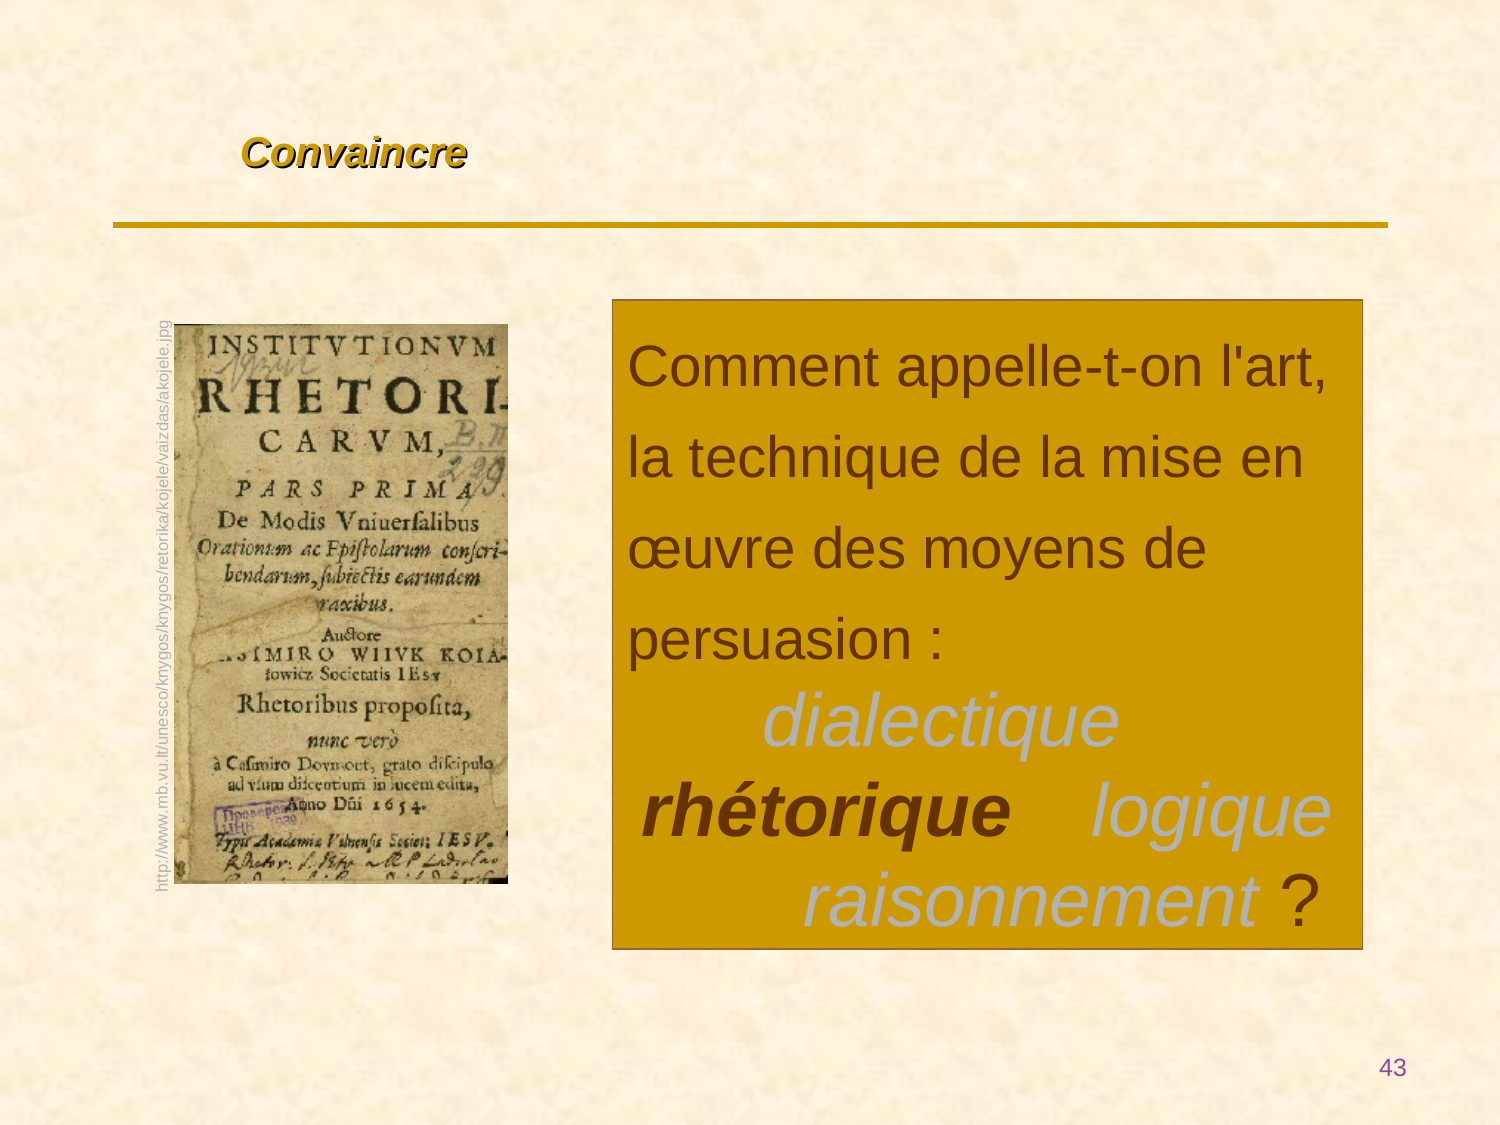

Convaincre
http://www.mb.vu.lt/unesco/knygos/knygos/retorika/kojele/vaizdas/akojele.jpg
Comment appelle-t-on l'art, la technique de la mise en œuvre des moyens de persuasion :
dialectique	rhétorique	logique	raisonnement ?
43